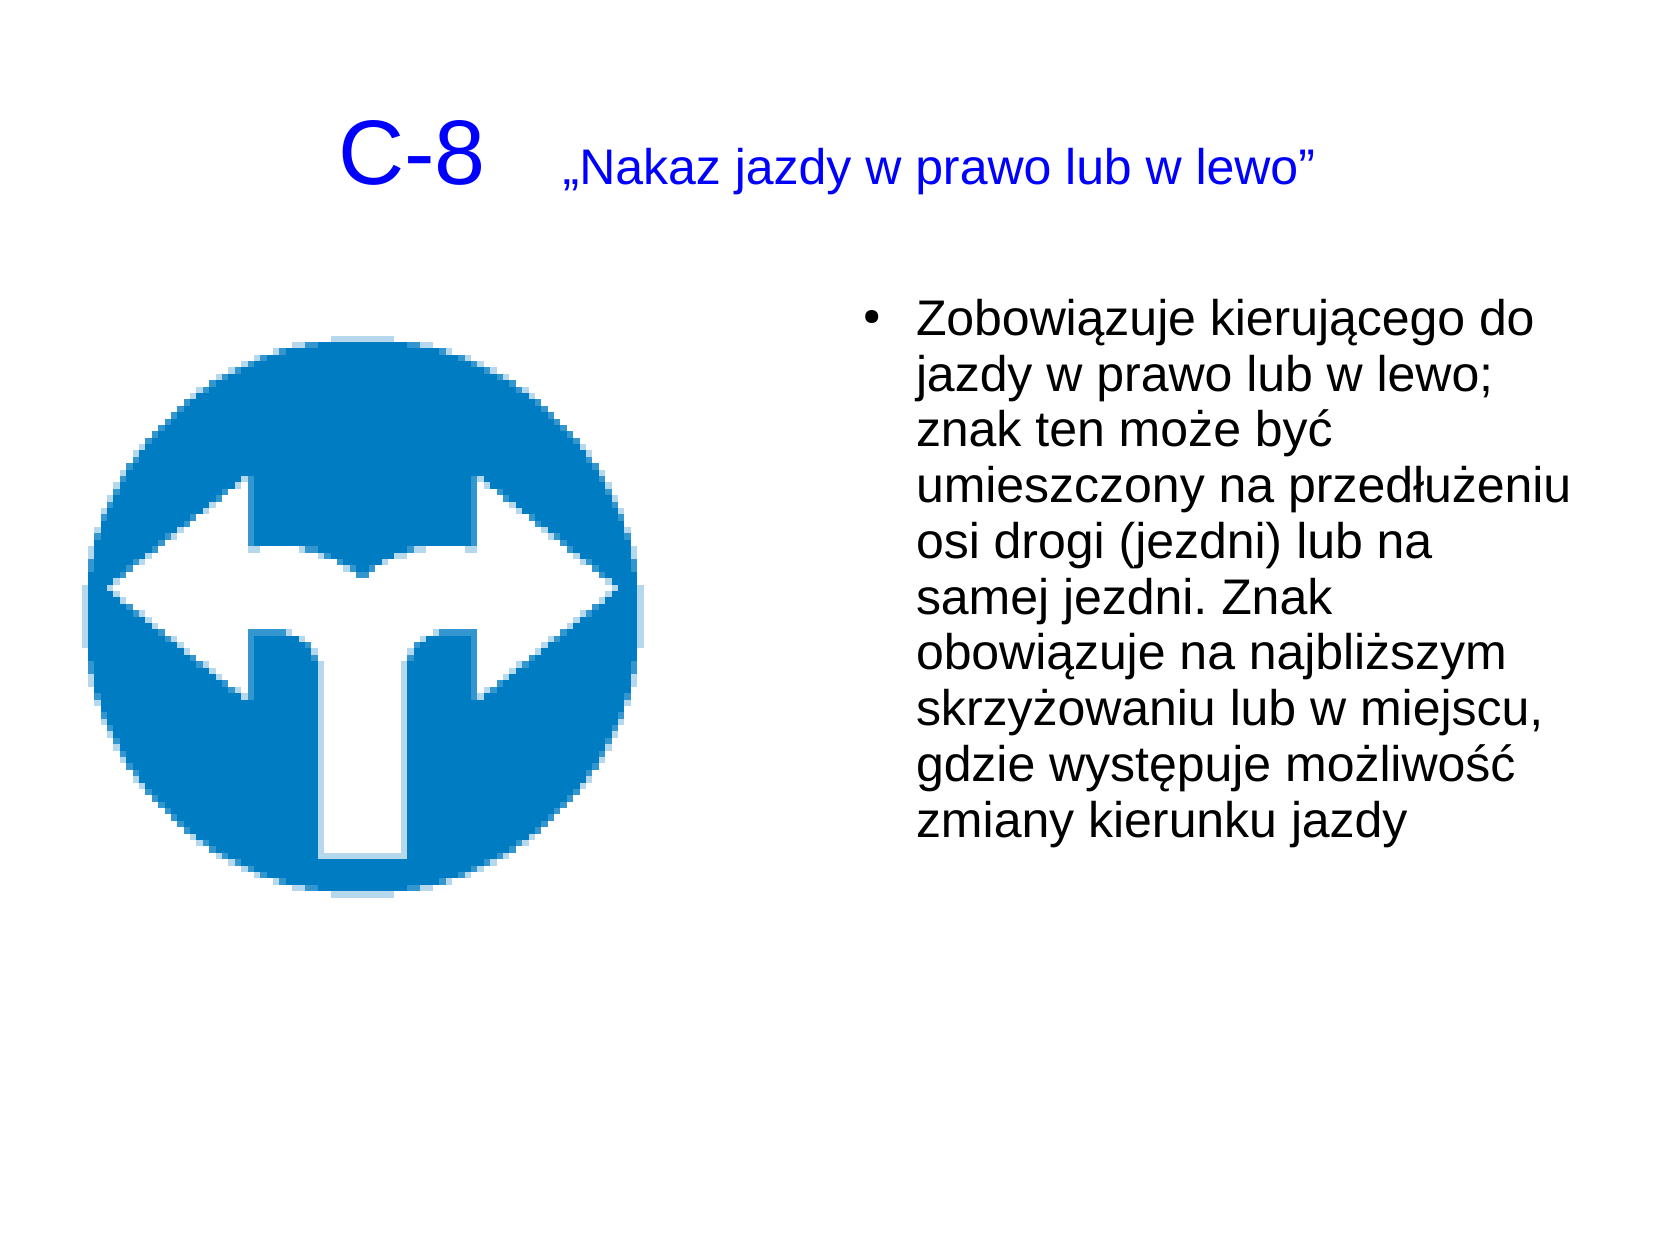

# C-8 „Nakaz jazdy w prawo lub w lewo”
Zobowiązuje kierującego do jazdy w prawo lub w lewo; znak ten może być umieszczony na przedłużeniu osi drogi (jezdni) lub na samej jezdni. Znak obowiązuje na najbliższym skrzyżowaniu lub w miejscu, gdzie występuje możliwość zmiany kierunku jazdy